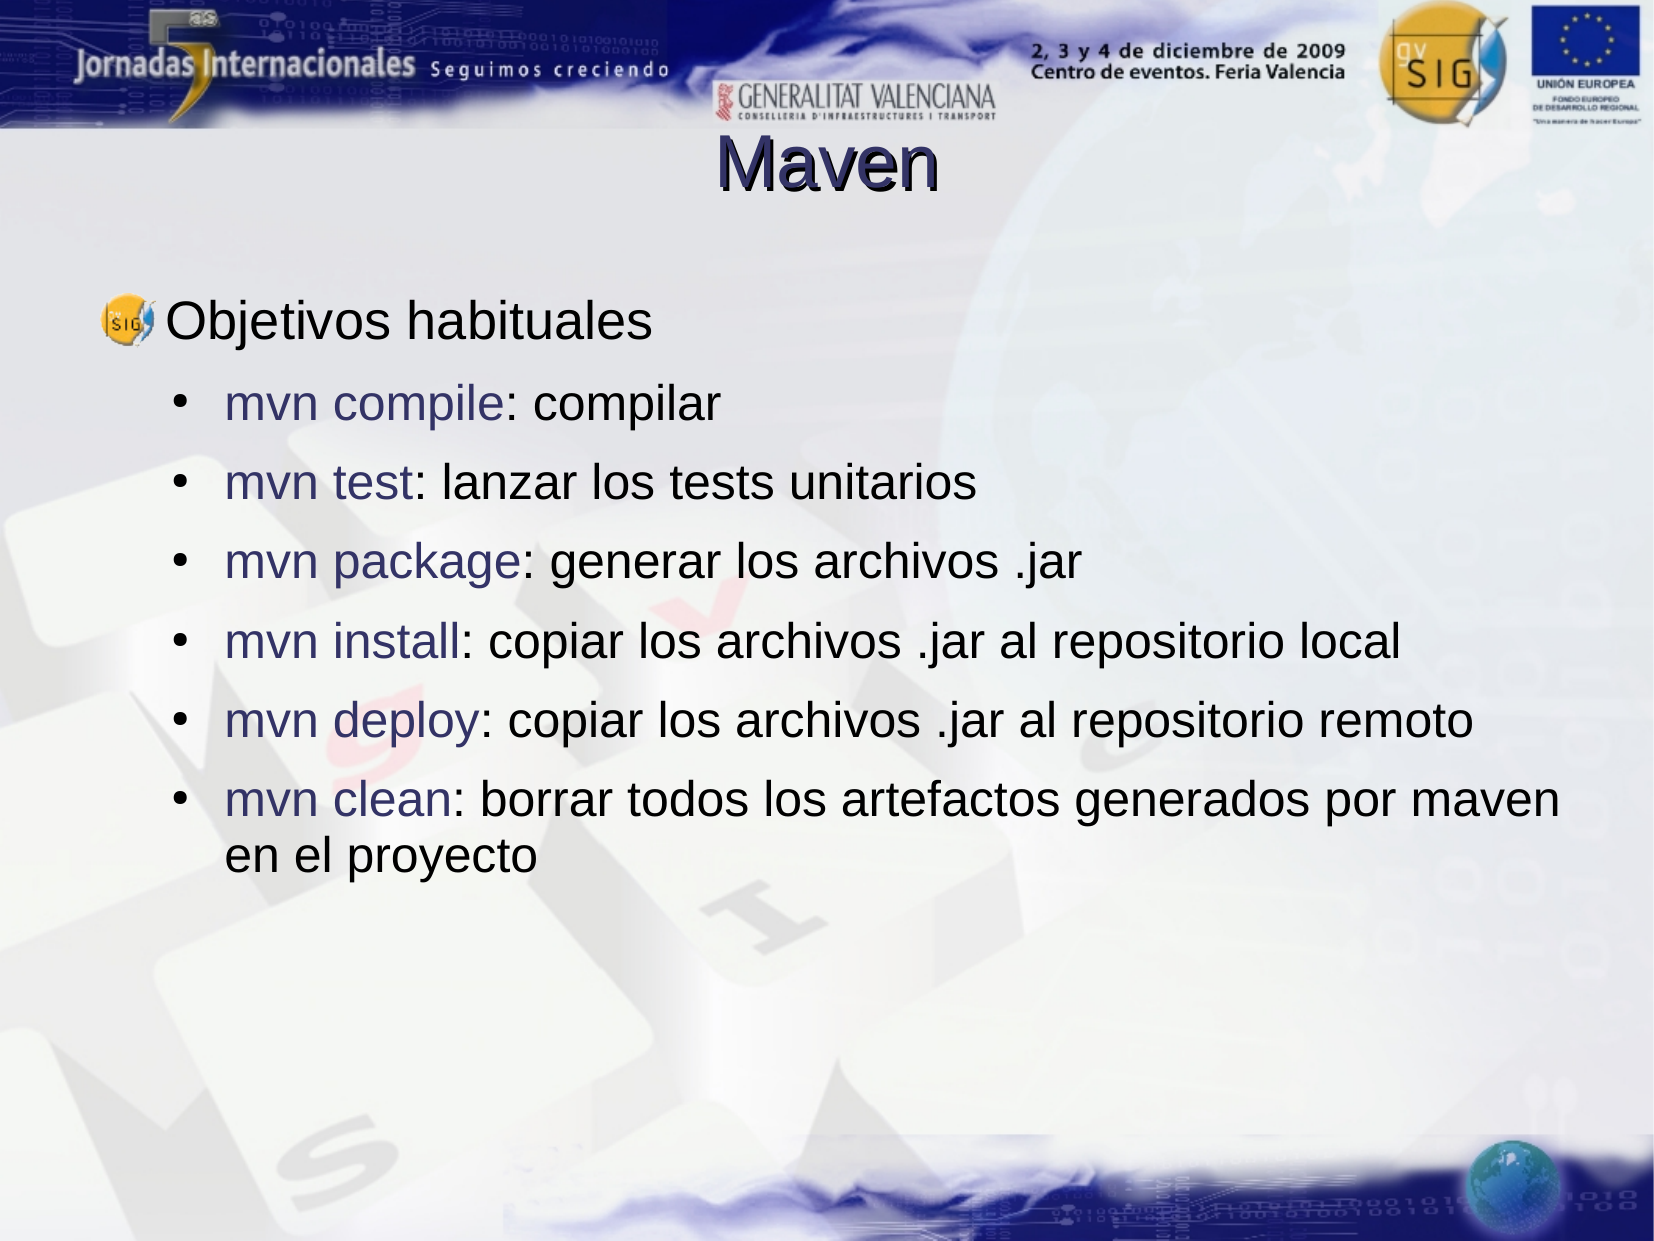

# Maven
Objetivos habituales
mvn compile: compilar
mvn test: lanzar los tests unitarios
mvn package: generar los archivos .jar
mvn install: copiar los archivos .jar al repositorio local
mvn deploy: copiar los archivos .jar al repositorio remoto
mvn clean: borrar todos los artefactos generados por maven en el proyecto